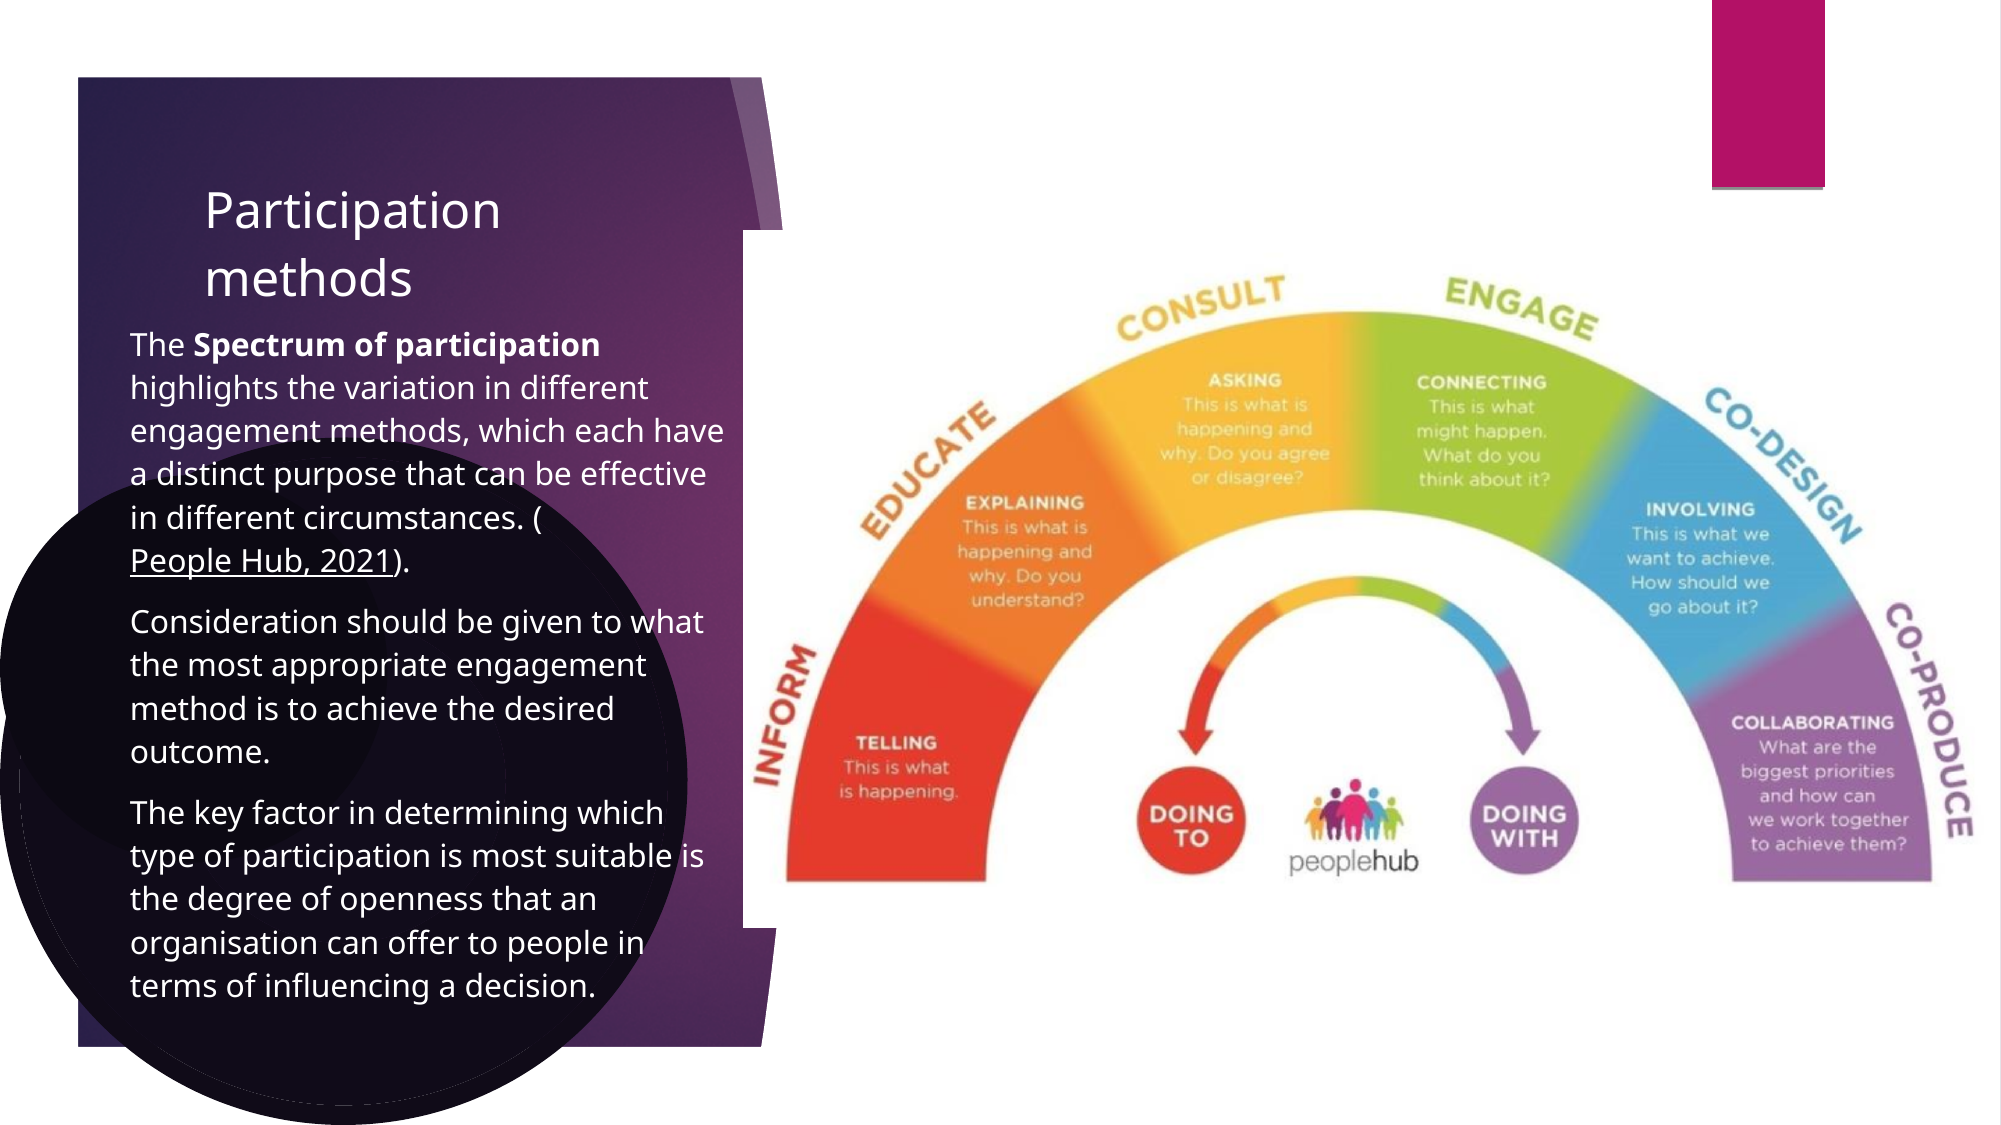

# Participation methods
The Spectrum of participation highlights the variation in different engagement methods, which each have a distinct purpose that can be effective in different circumstances. (People Hub, 2021).
Consideration should be given to what the most appropriate engagement method is to achieve the desired outcome.
The key factor in determining which type of participation is most suitable is the degree of openness that an organisation can offer to people in terms of influencing a decision.